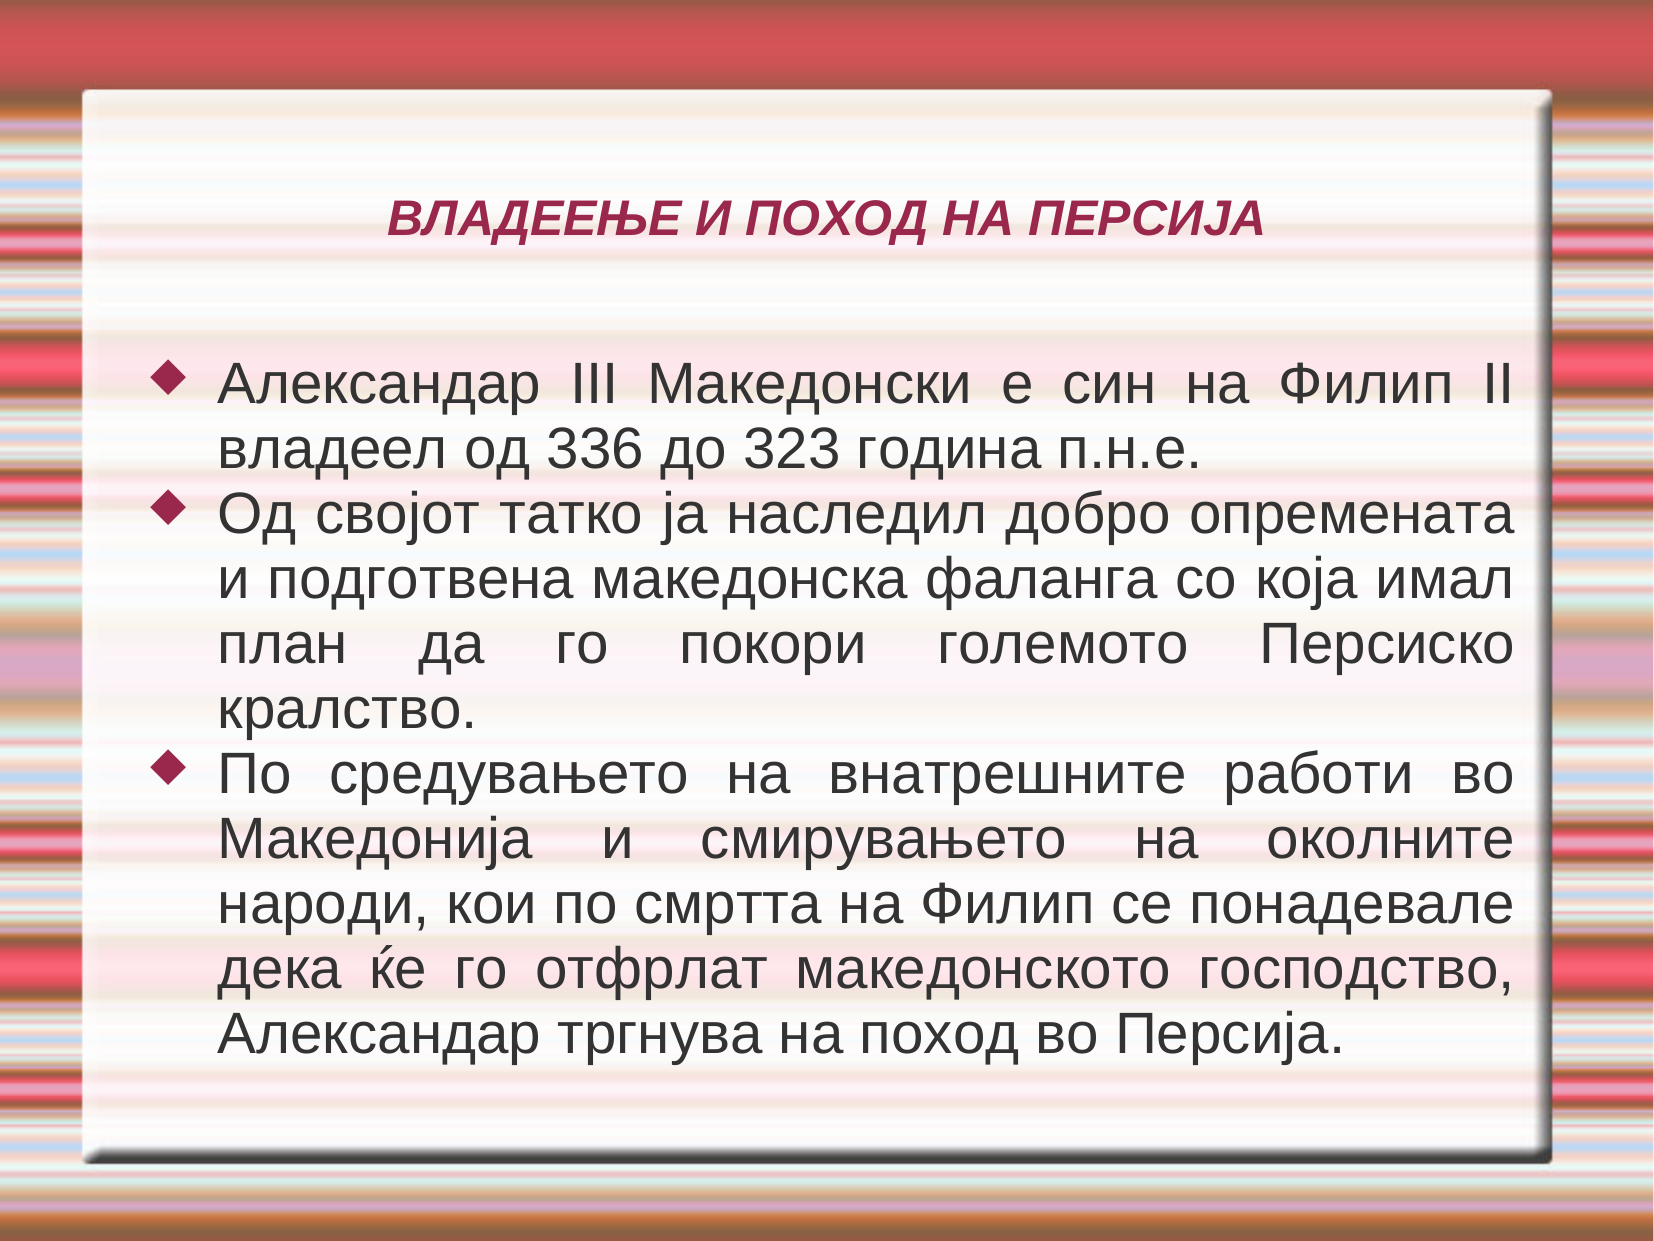

# ВЛАДЕЕЊЕ И ПОХОД НА ПЕРСИЈА
Александар III Македонски е син на Филип II владеел од 336 до 323 година п.н.е.
Од својот татко ја наследил добро опремената и подготвена македонска фаланга со која имал план да го покори големото Персиско кралство.
По средувањето на внатрешните работи во Македонија и смирувањето на околните народи, кои по смртта на Филип се понадевале дека ќе го отфрлат македонското господство, Александар тргнува на поход во Персија.